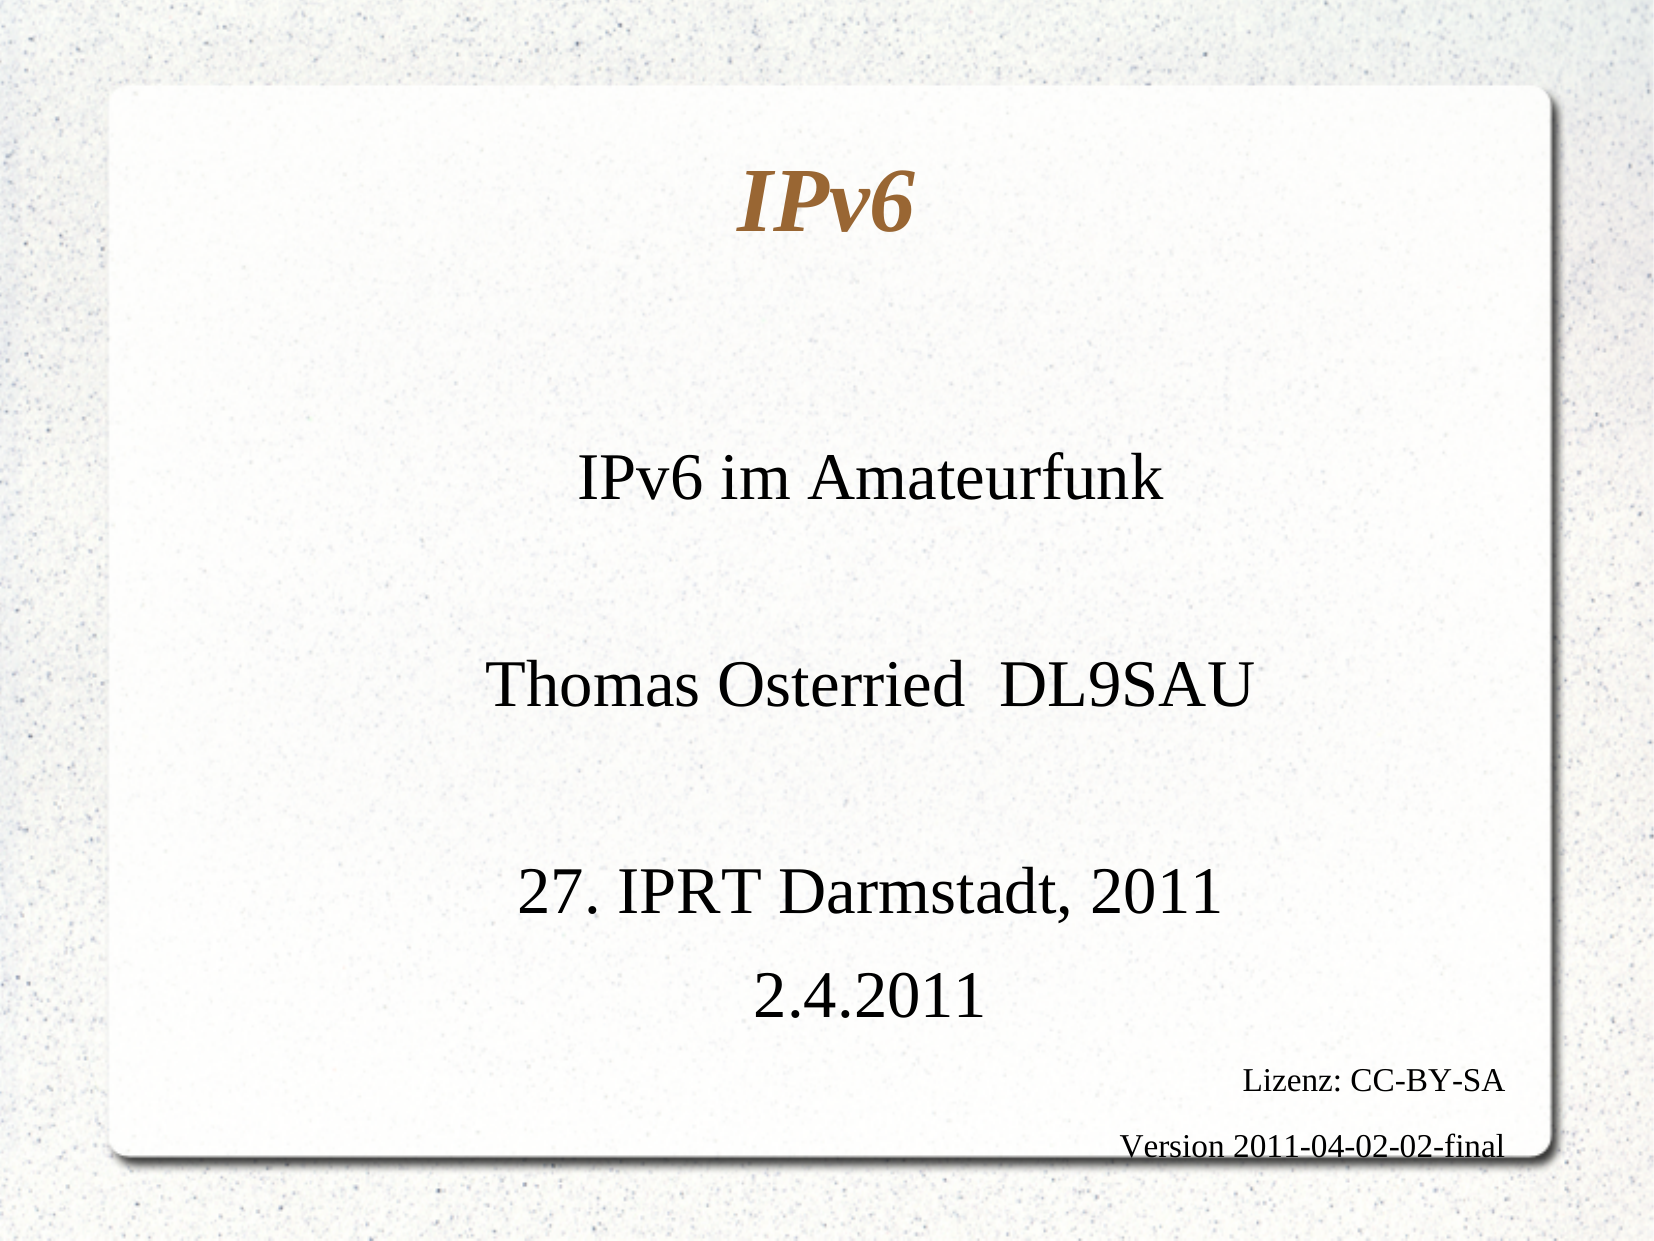

# IPv6
IPv6 im Amateurfunk
Thomas Osterried DL9SAU
27. IPRT Darmstadt, 2011
2.4.2011
Lizenz: CC-BY-SA
Version 2011-04-02-02-final